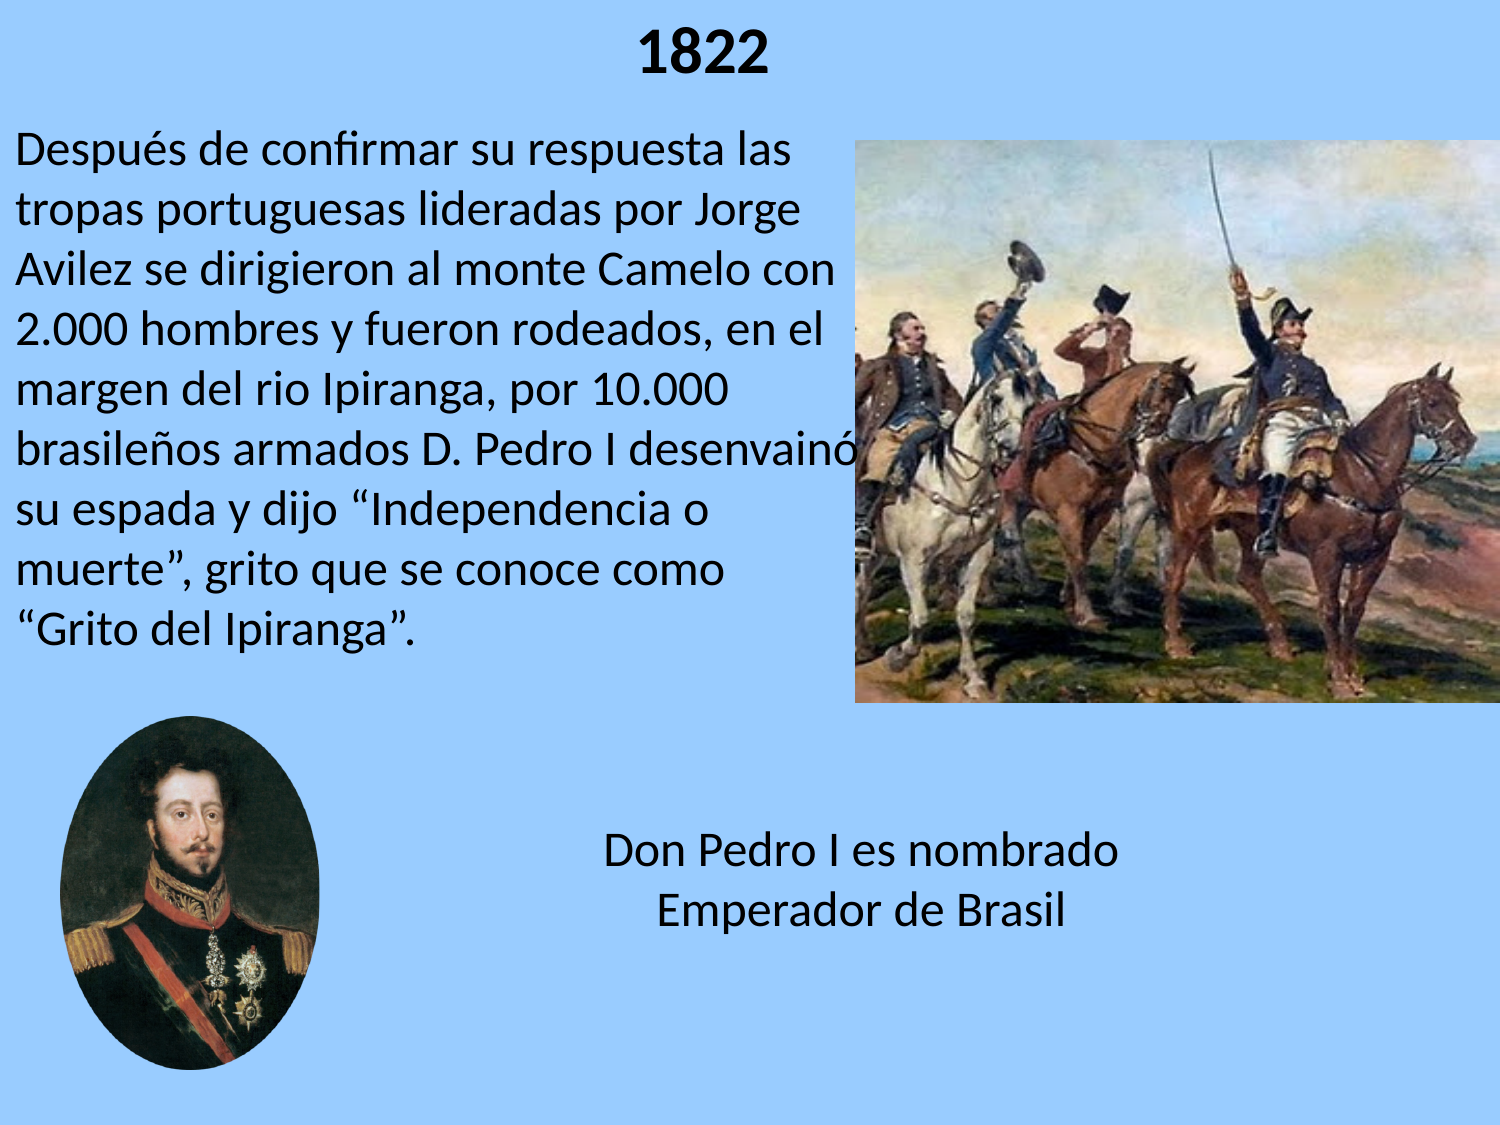

# 1822
Después de confirmar su respuesta las tropas portuguesas lideradas por Jorge Avilez se dirigieron al monte Camelo con 2.000 hombres y fueron rodeados, en el margen del rio Ipiranga, por 10.000 brasileños armados D. Pedro I desenvainó su espada y dijo “Independencia o muerte”, grito que se conoce como
“Grito del Ipiranga”.
Don Pedro I es nombrado Emperador de Brasil